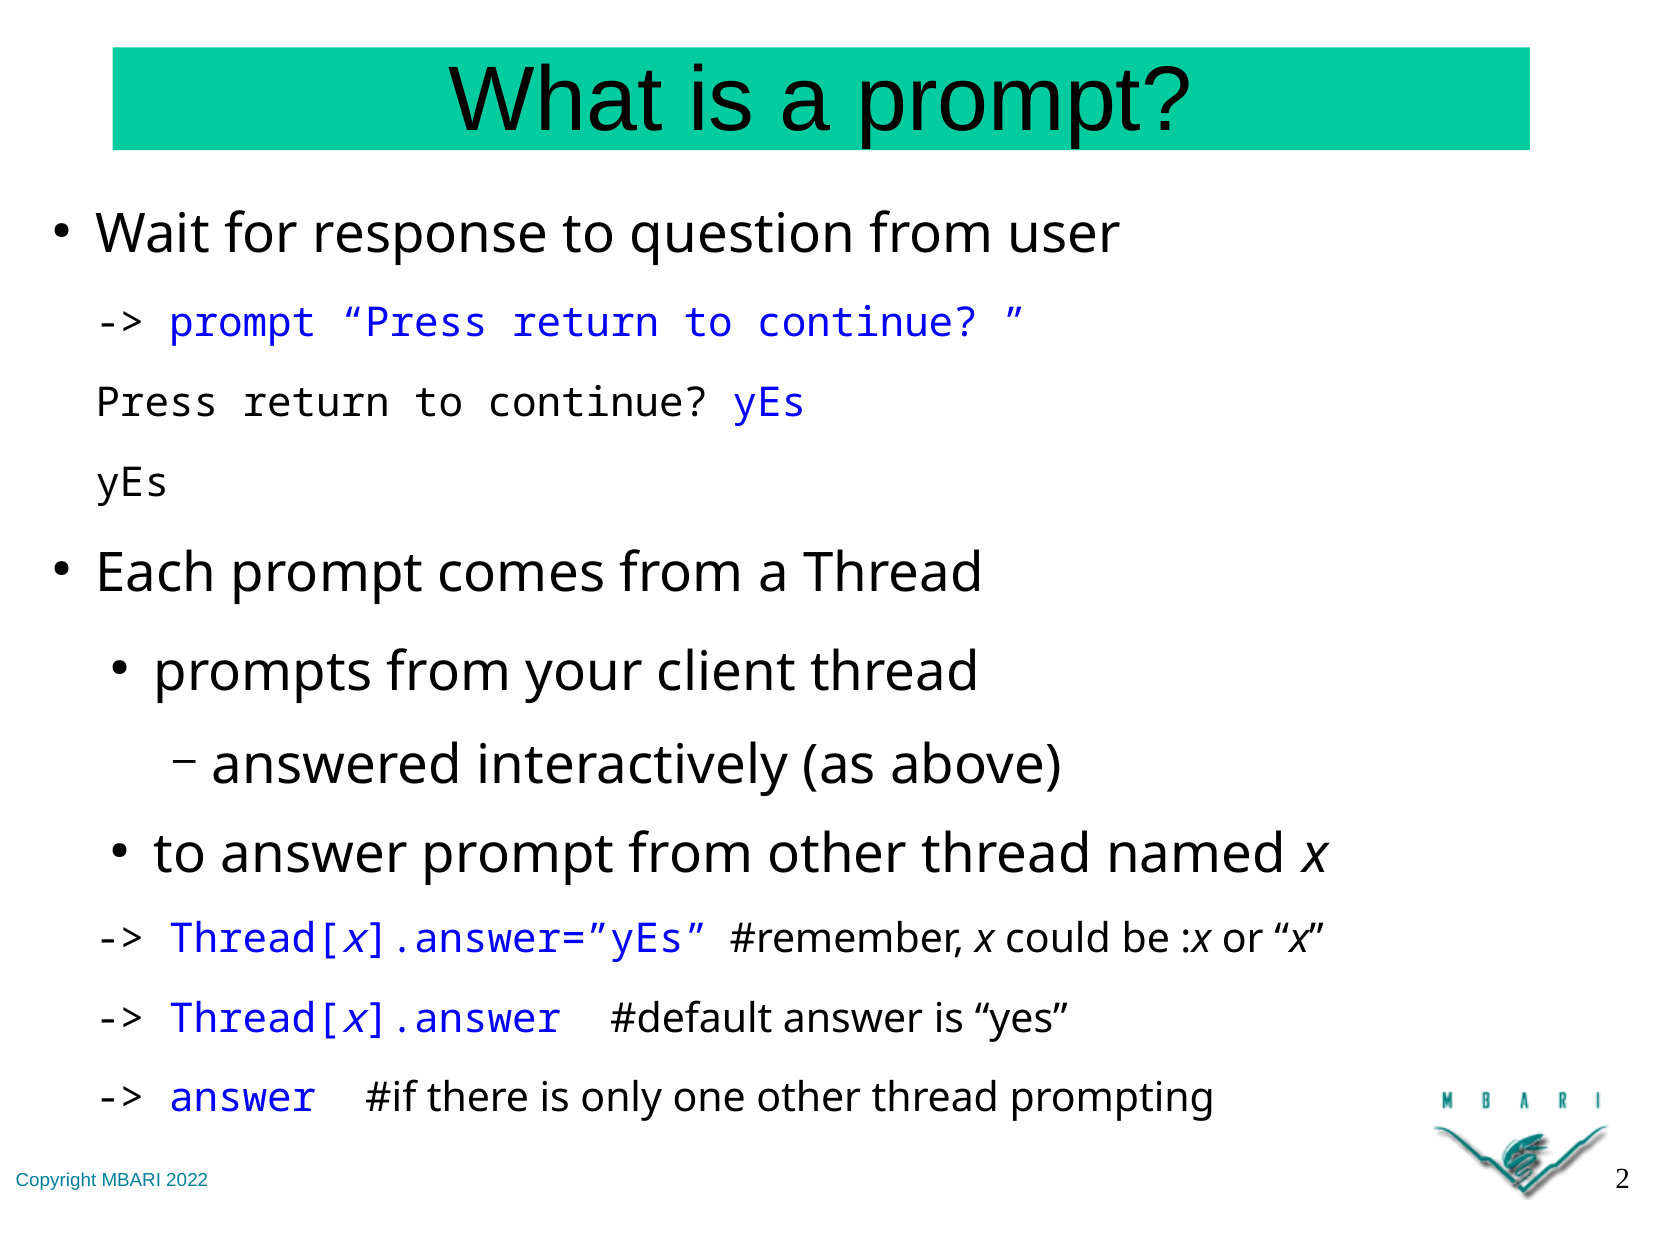

# What is a prompt?
Wait for response to question from user
-> prompt “Press return to continue? ”
Press return to continue? yEs
yEs
Each prompt comes from a Thread
prompts from your client thread
answered interactively (as above)
to answer prompt from other thread named x
-> Thread[x].answer=”yEs” #remember, x could be :x or “x”
-> Thread[x].answer #default answer is “yes”
-> answer #if there is only one other thread prompting